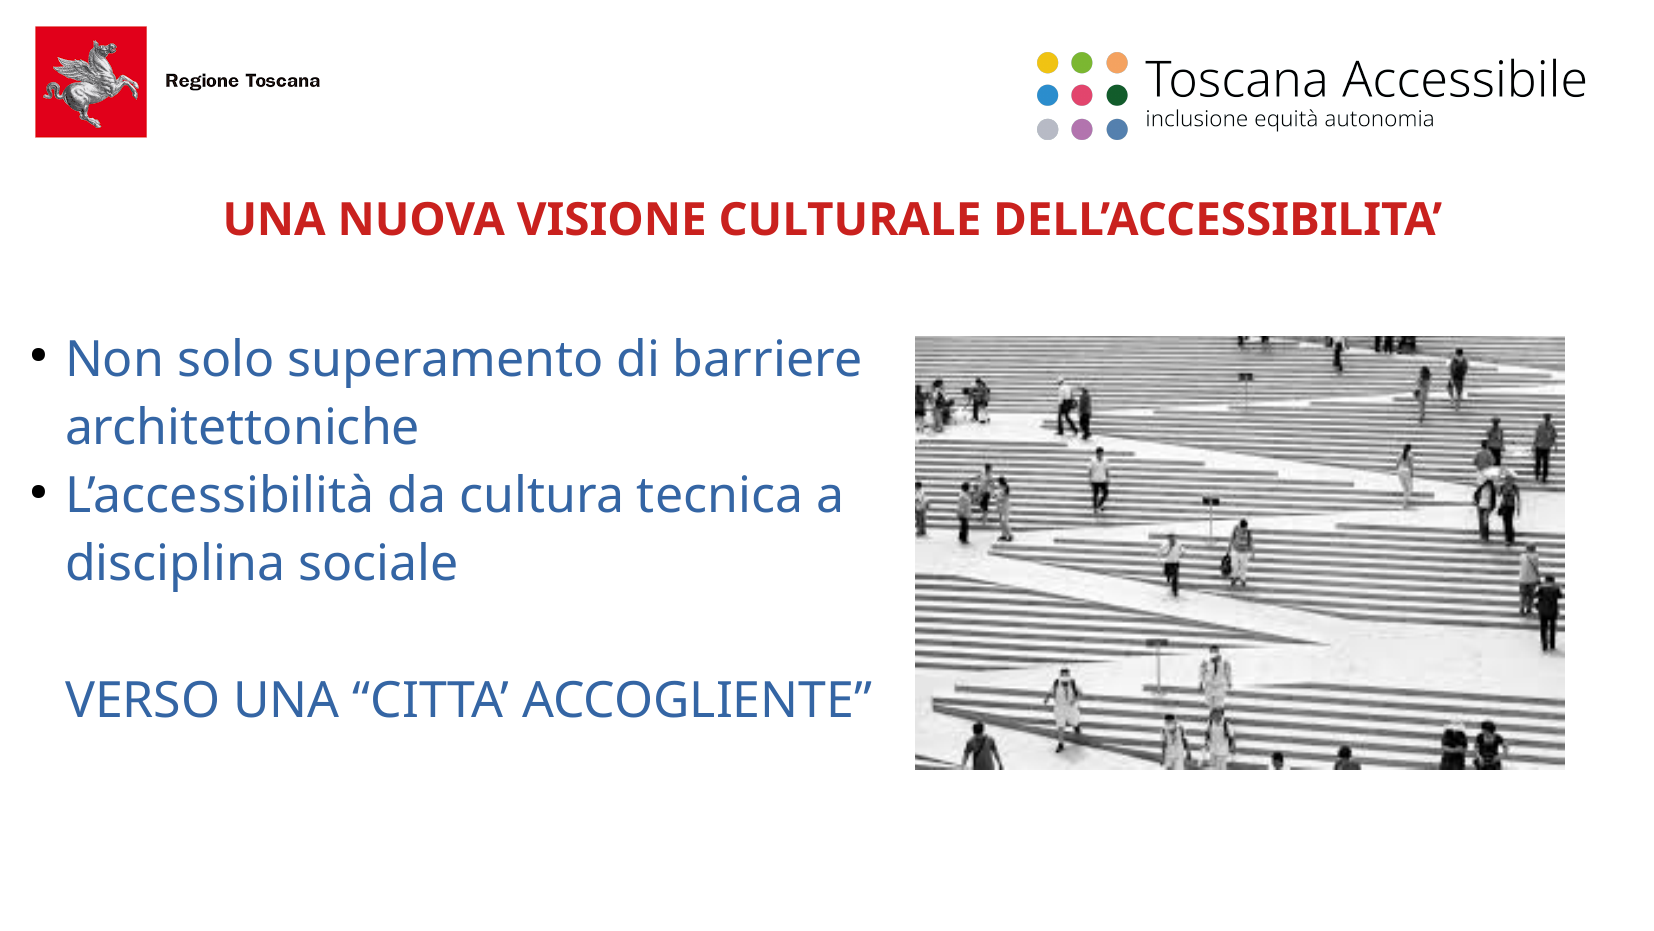

# UNA NUOVA VISIONE CULTURALE DELL’ACCESSIBILITA’
Non solo superamento di barriere architettoniche
L’accessibilità da cultura tecnica a disciplina sociale
VERSO UNA “CITTA’ ACCOGLIENTE”